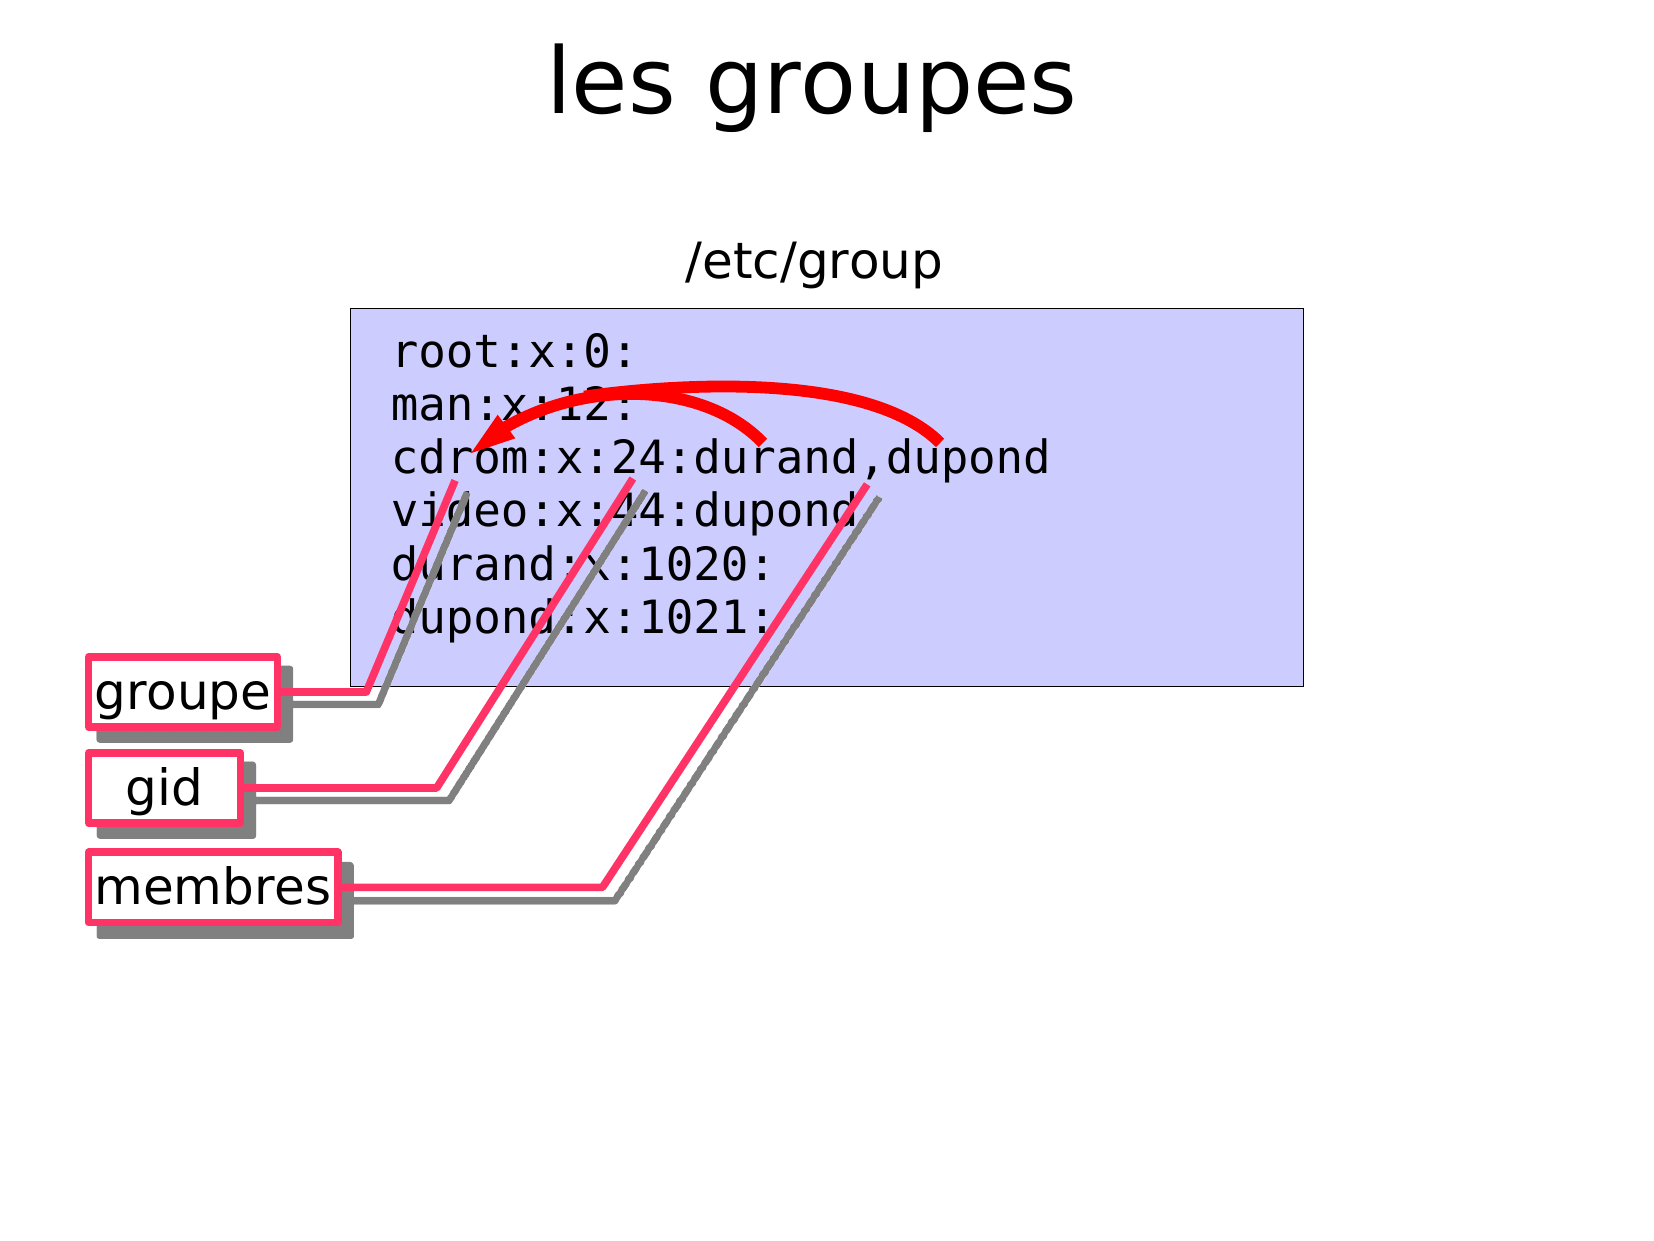

# les groupes
/etc/group
root:x:0:
man:x:12:
cdrom:x:24:durand,dupond
video:x:44:dupond
durand:x:1020:
dupond:x:1021: